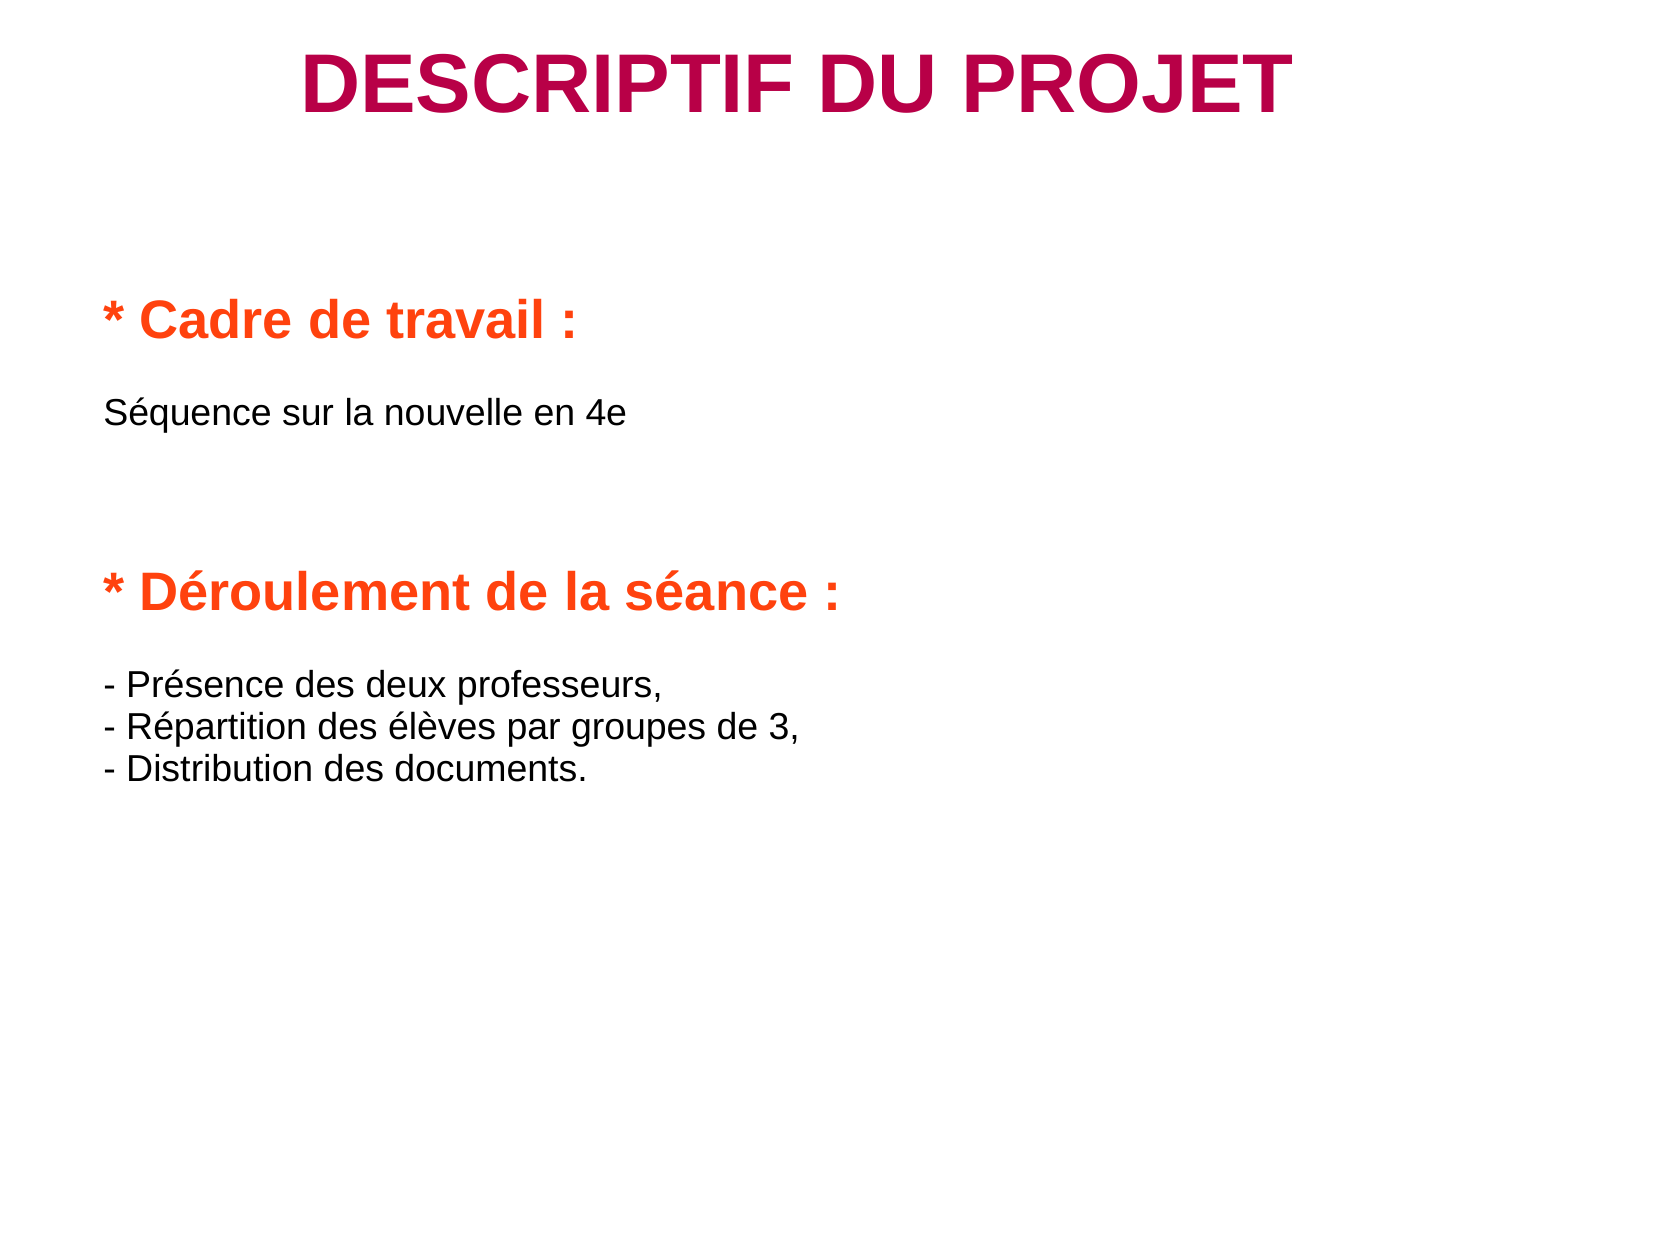

DESCRIPTIF DU PROJET
* Cadre de travail :
Séquence sur la nouvelle en 4e
* Déroulement de la séance :
- Présence des deux professeurs,
- Répartition des élèves par groupes de 3,
- Distribution des documents.